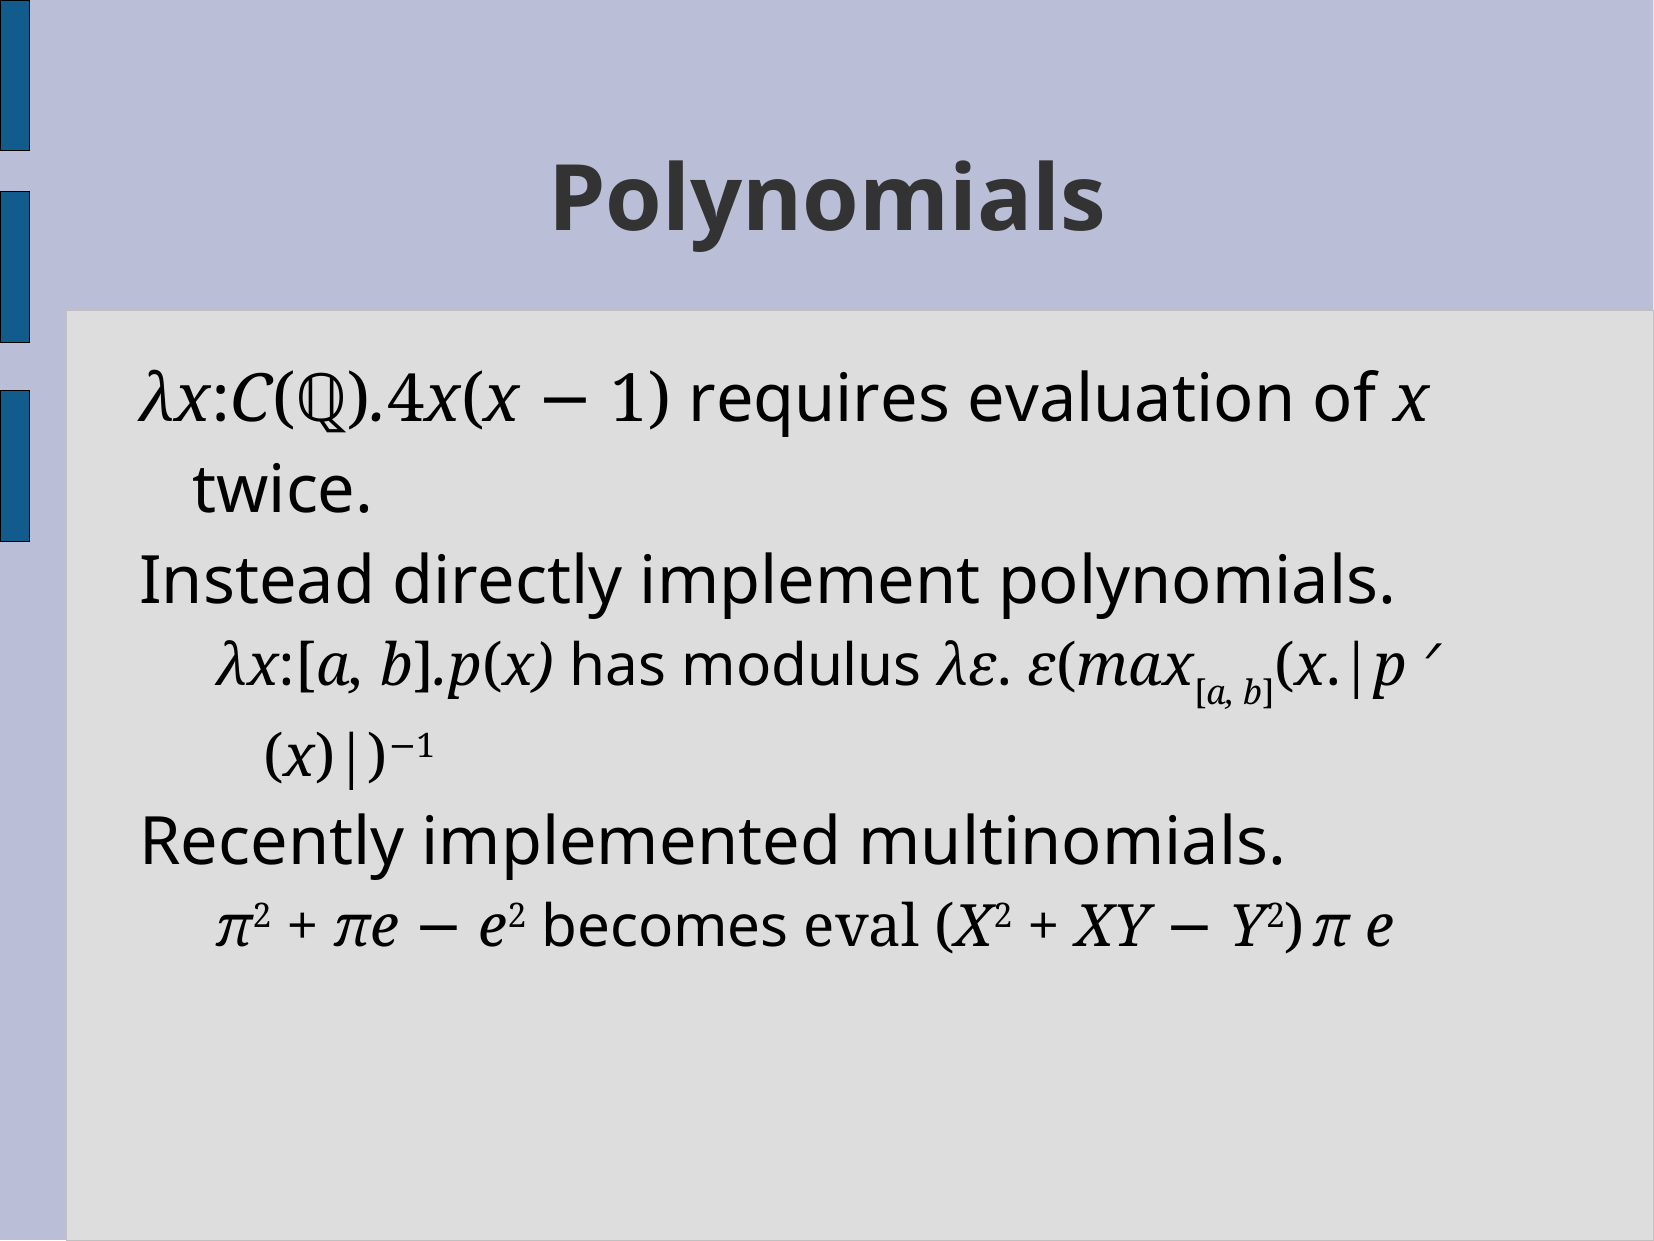

# Polynomials
λx:C(ℚ).4x(x − 1) requires evaluation of x twice.
Instead directly implement polynomials.
λx:[a, b].p(x) has modulus λε. ε(max[a, b](x.|p′(x)|)−1
Recently implemented multinomials.
π2 + πe − e2 becomes eval (X2 + XY − Y2) π e